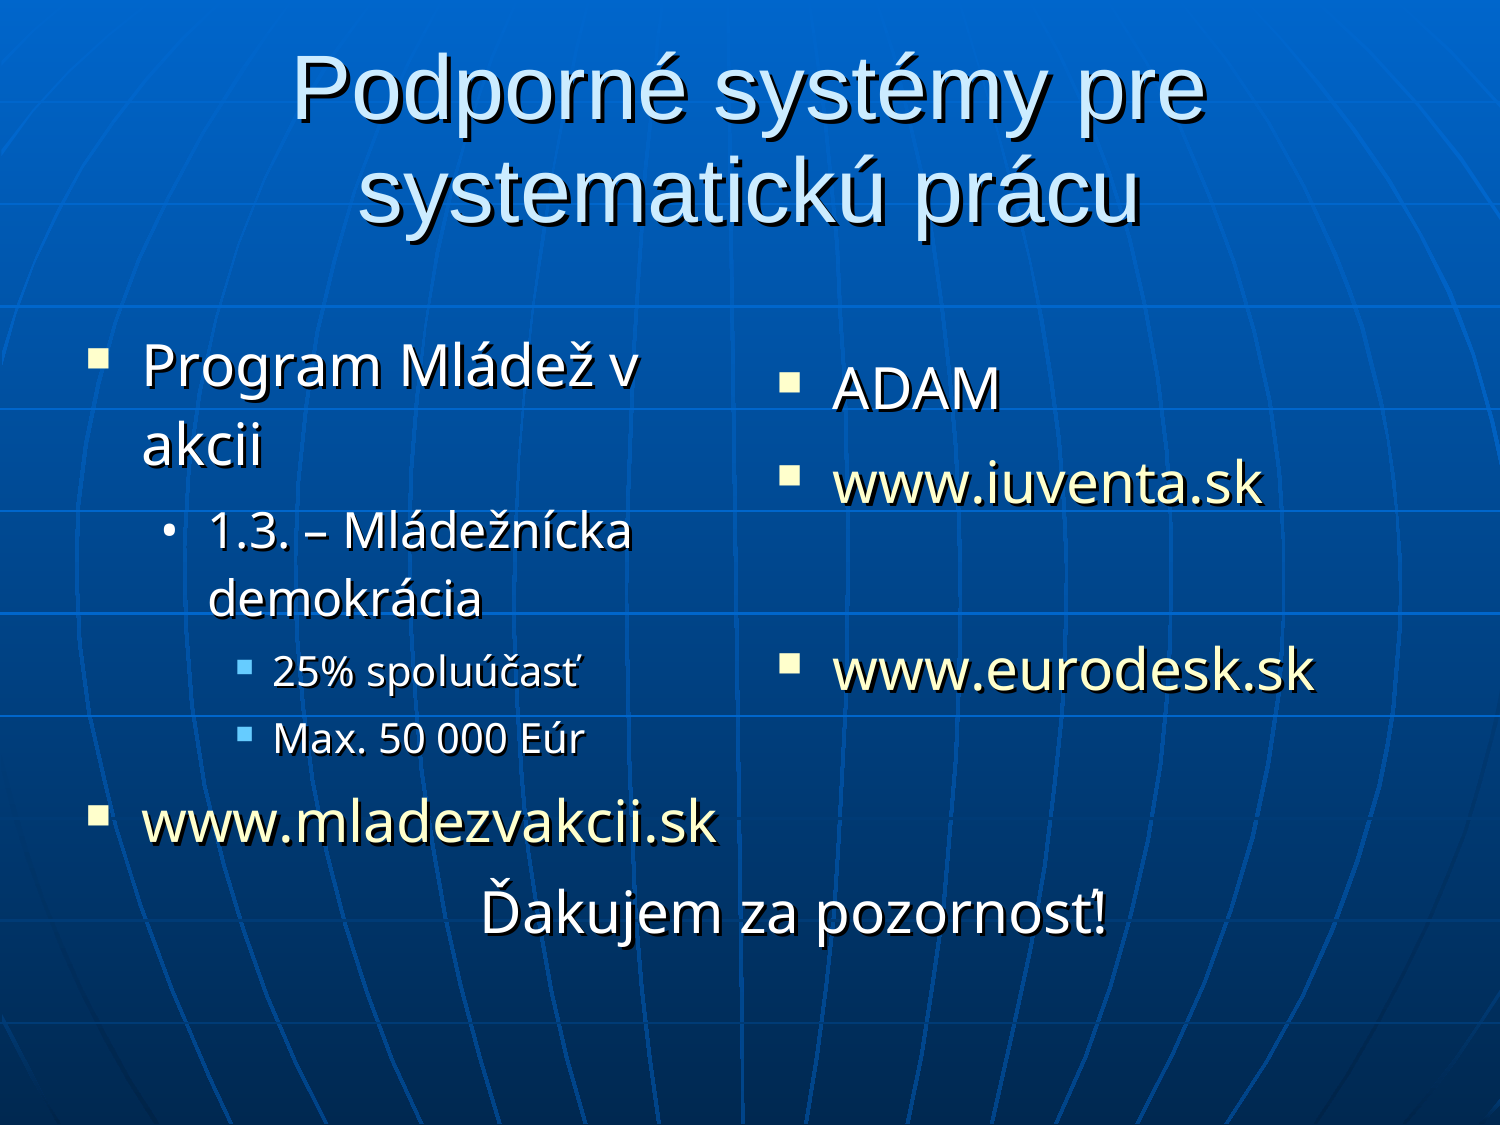

# Podporné systémy pre systematickú prácu
Program Mládež v akcii
1.3. – Mládežnícka demokrácia
25% spoluúčasť
Max. 50 000 Eúr
www.mladezvakcii.sk
ADAM
www.iuventa.sk
www.eurodesk.sk
Ďakujem za pozornosť!